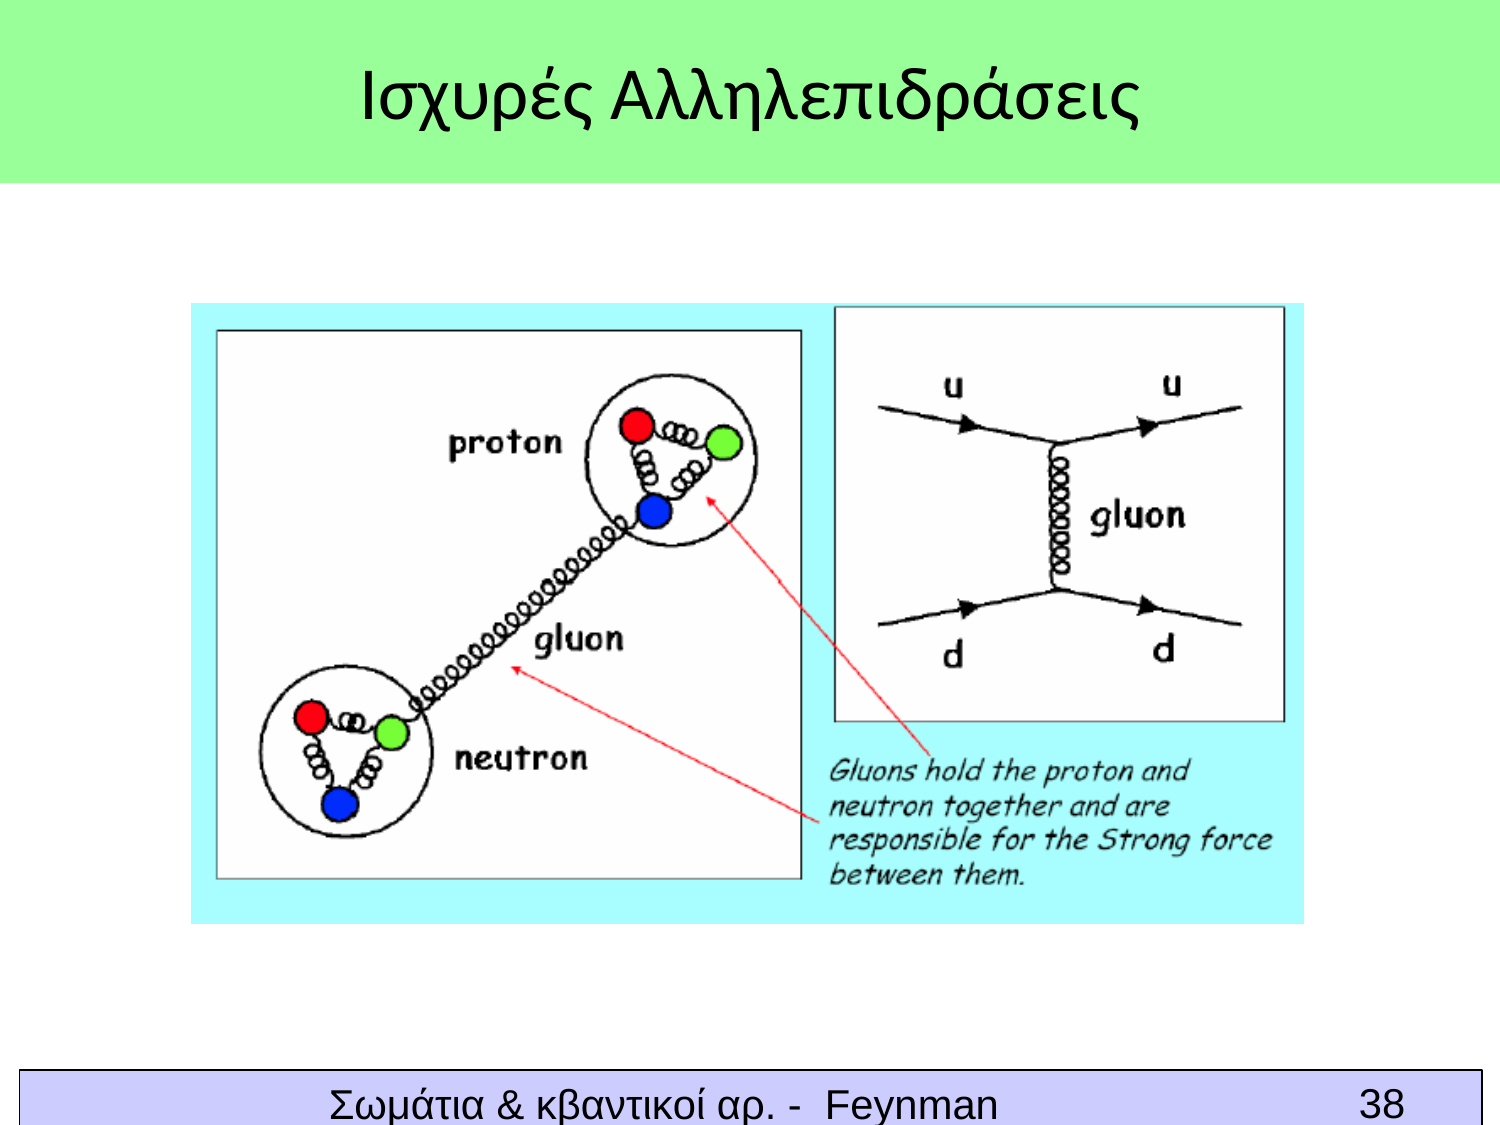

Ισχυρές Αλληλεπιδράσεις
38
Σωμάτια & κβαντικοί αρ. - Feynman